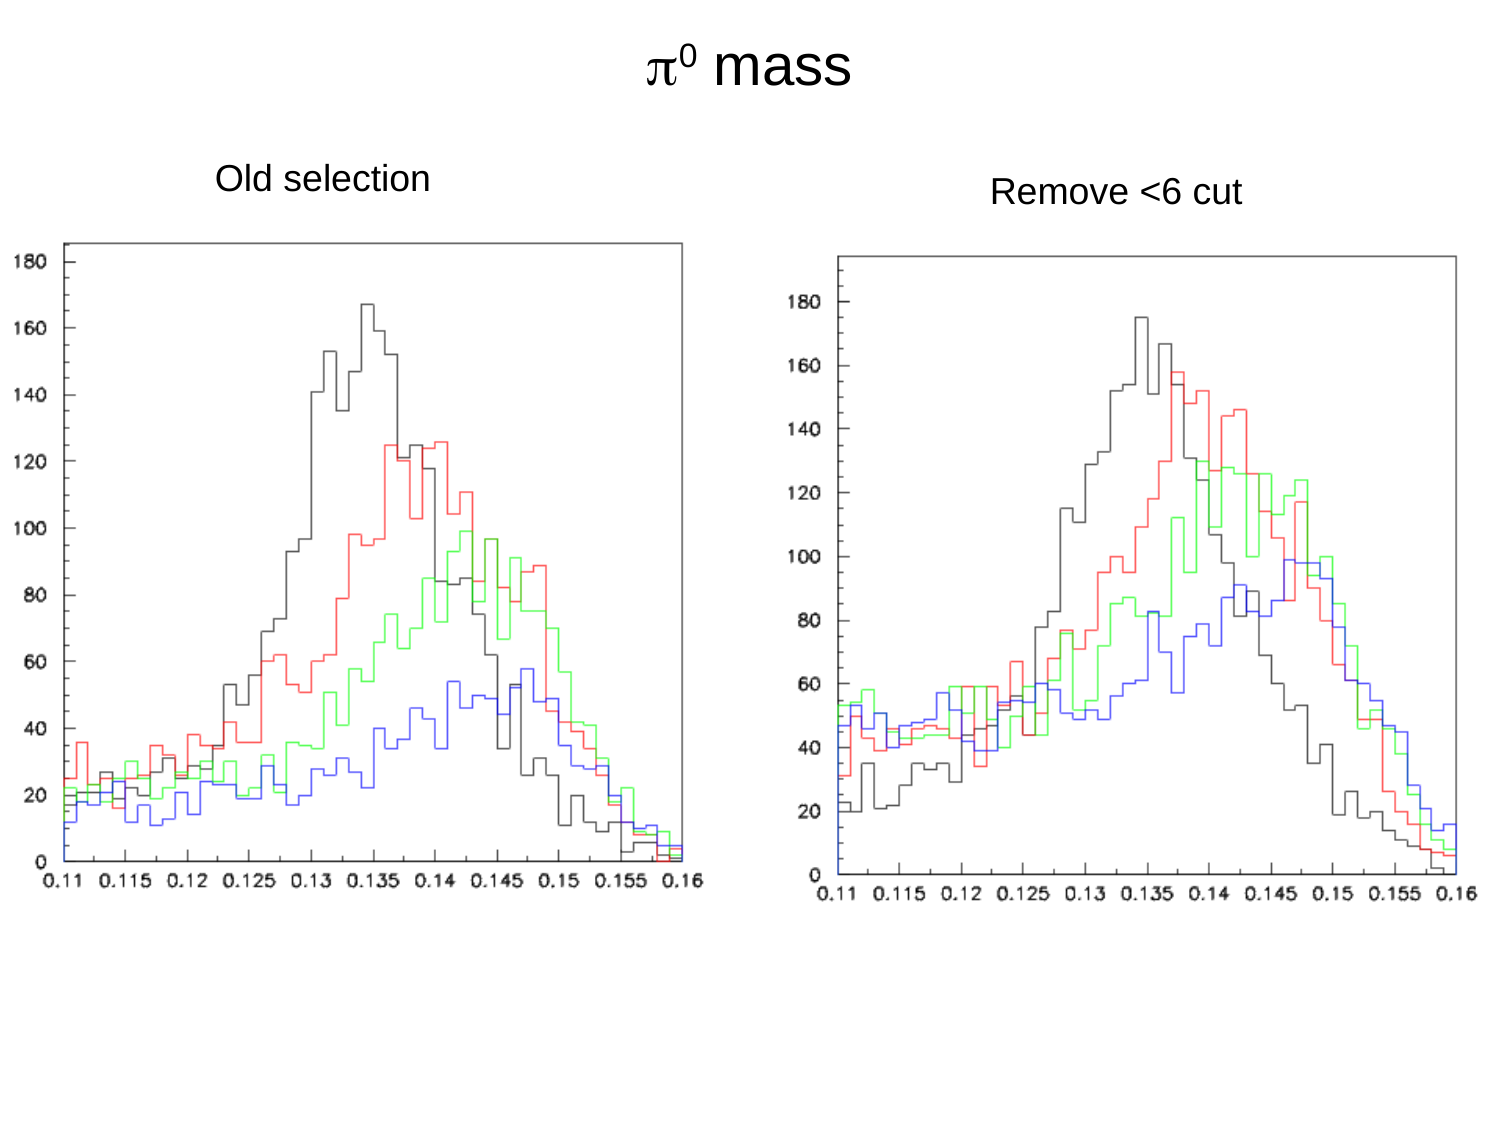

0 mass
Old selection
Remove <6 cut